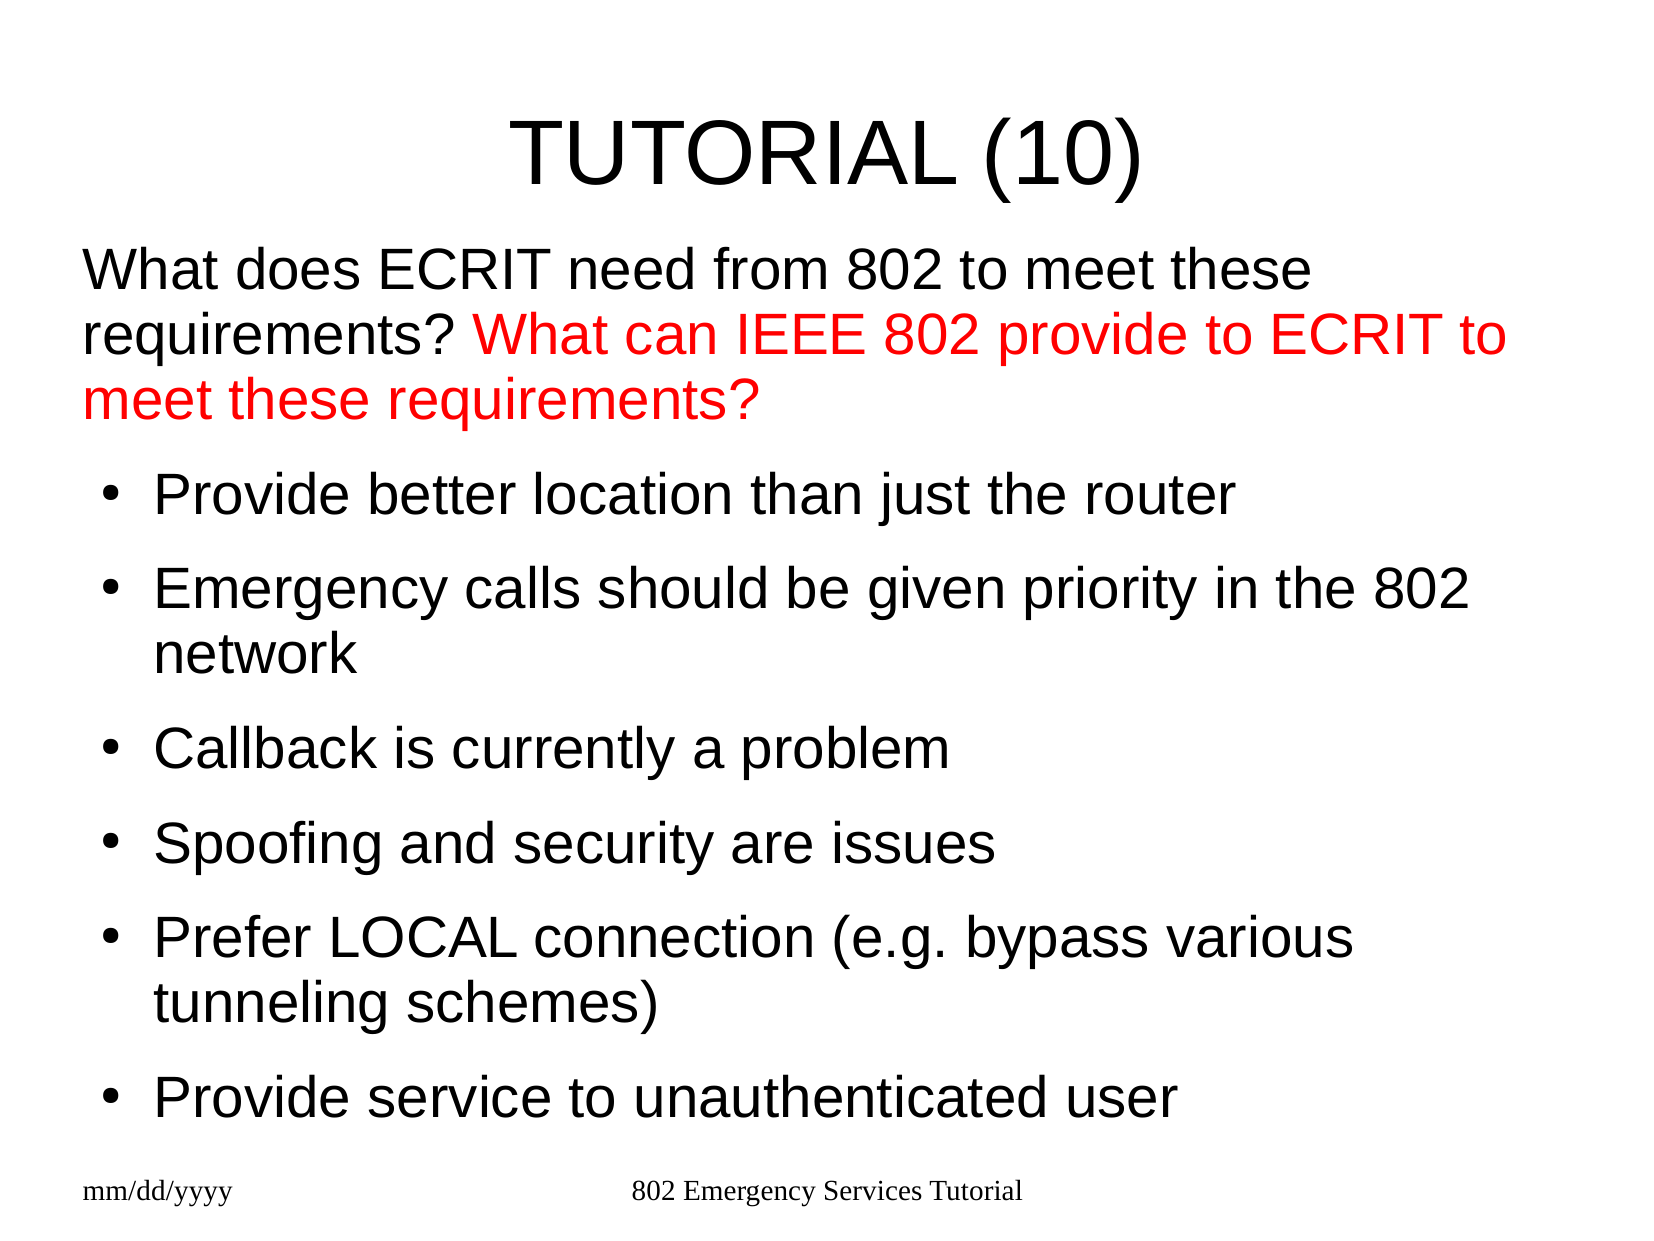

# TUTORIAL (10)
What does ECRIT need from 802 to meet these requirements? What can IEEE 802 provide to ECRIT to meet these requirements?
Provide better location than just the router
Emergency calls should be given priority in the 802 network
Callback is currently a problem
Spoofing and security are issues
Prefer LOCAL connection (e.g. bypass various tunneling schemes)
Provide service to unauthenticated user